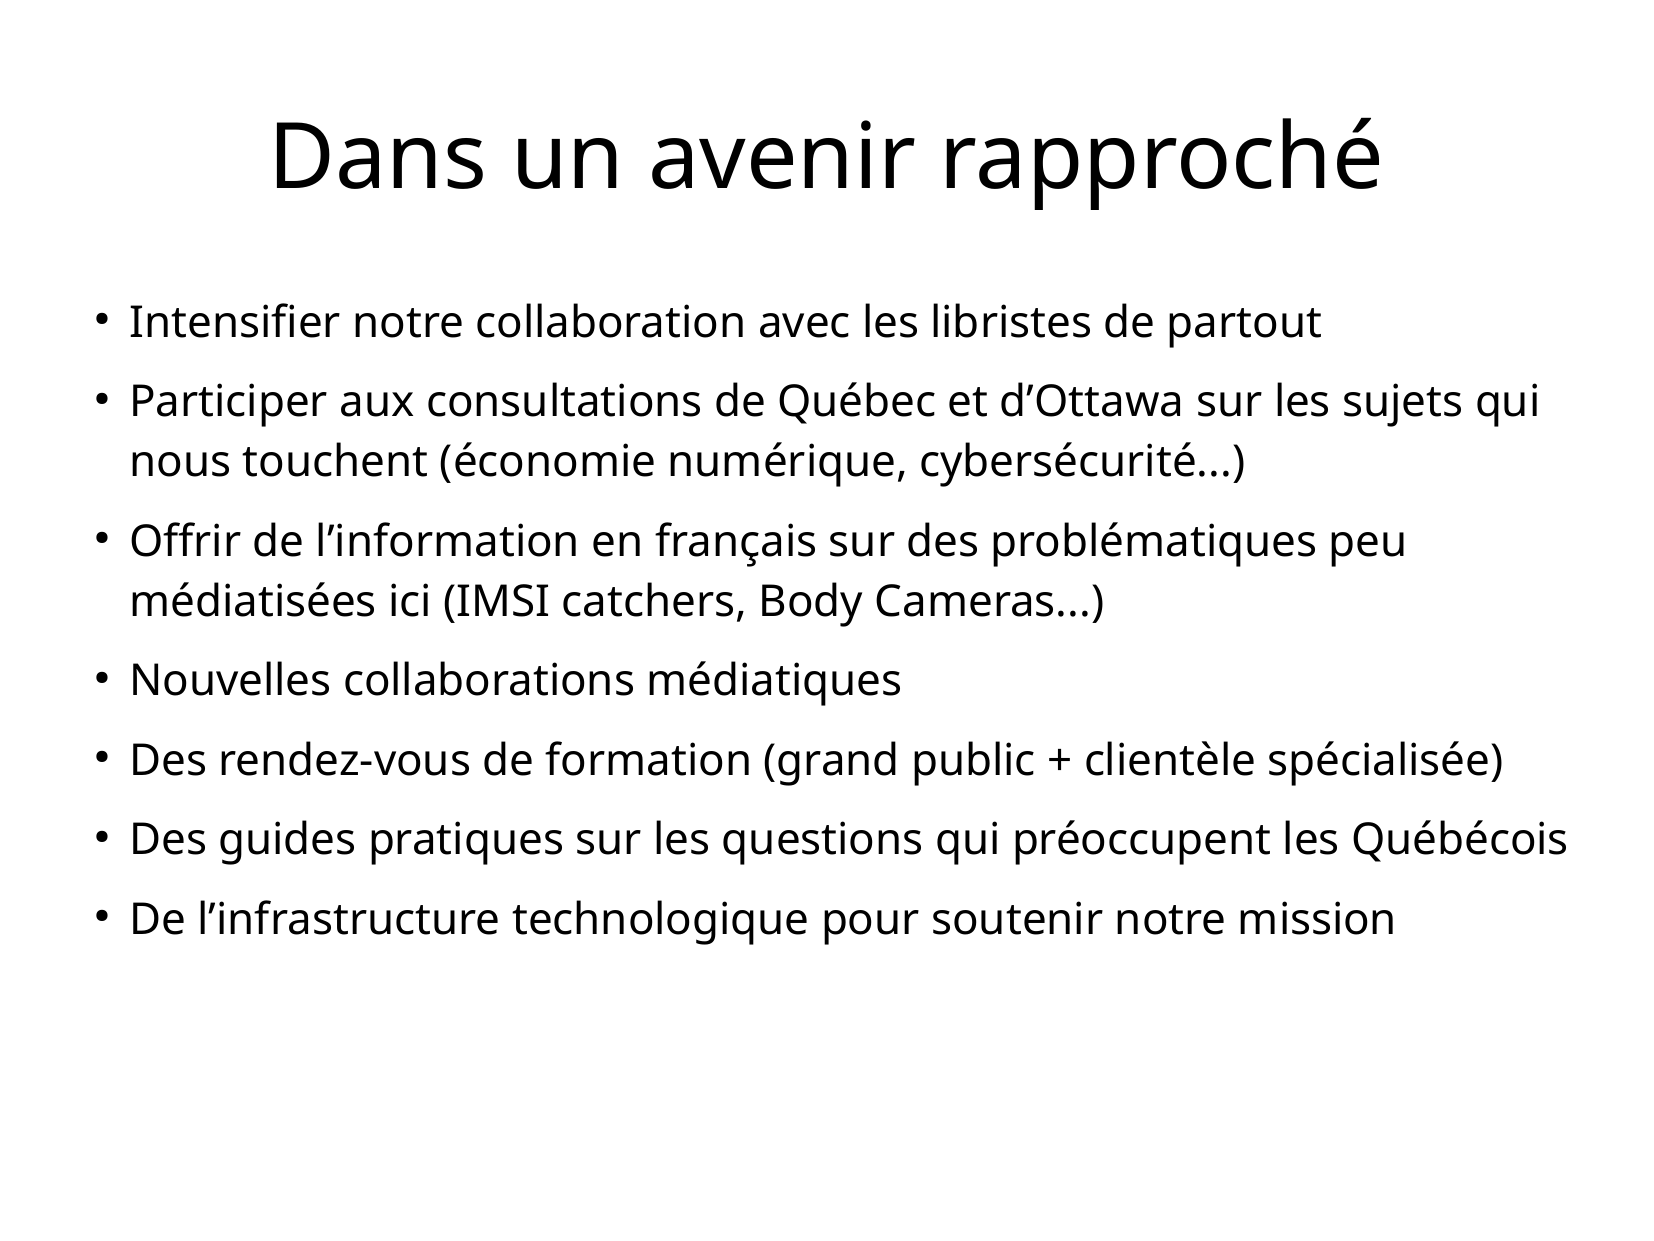

# Dans un avenir rapproché
Intensifier notre collaboration avec les libristes de partout
Participer aux consultations de Québec et d’Ottawa sur les sujets qui nous touchent (économie numérique, cybersécurité...)
Offrir de l’information en français sur des problématiques peu médiatisées ici (IMSI catchers, Body Cameras...)
Nouvelles collaborations médiatiques
Des rendez-vous de formation (grand public + clientèle spécialisée)
Des guides pratiques sur les questions qui préoccupent les Québécois
De l’infrastructure technologique pour soutenir notre mission